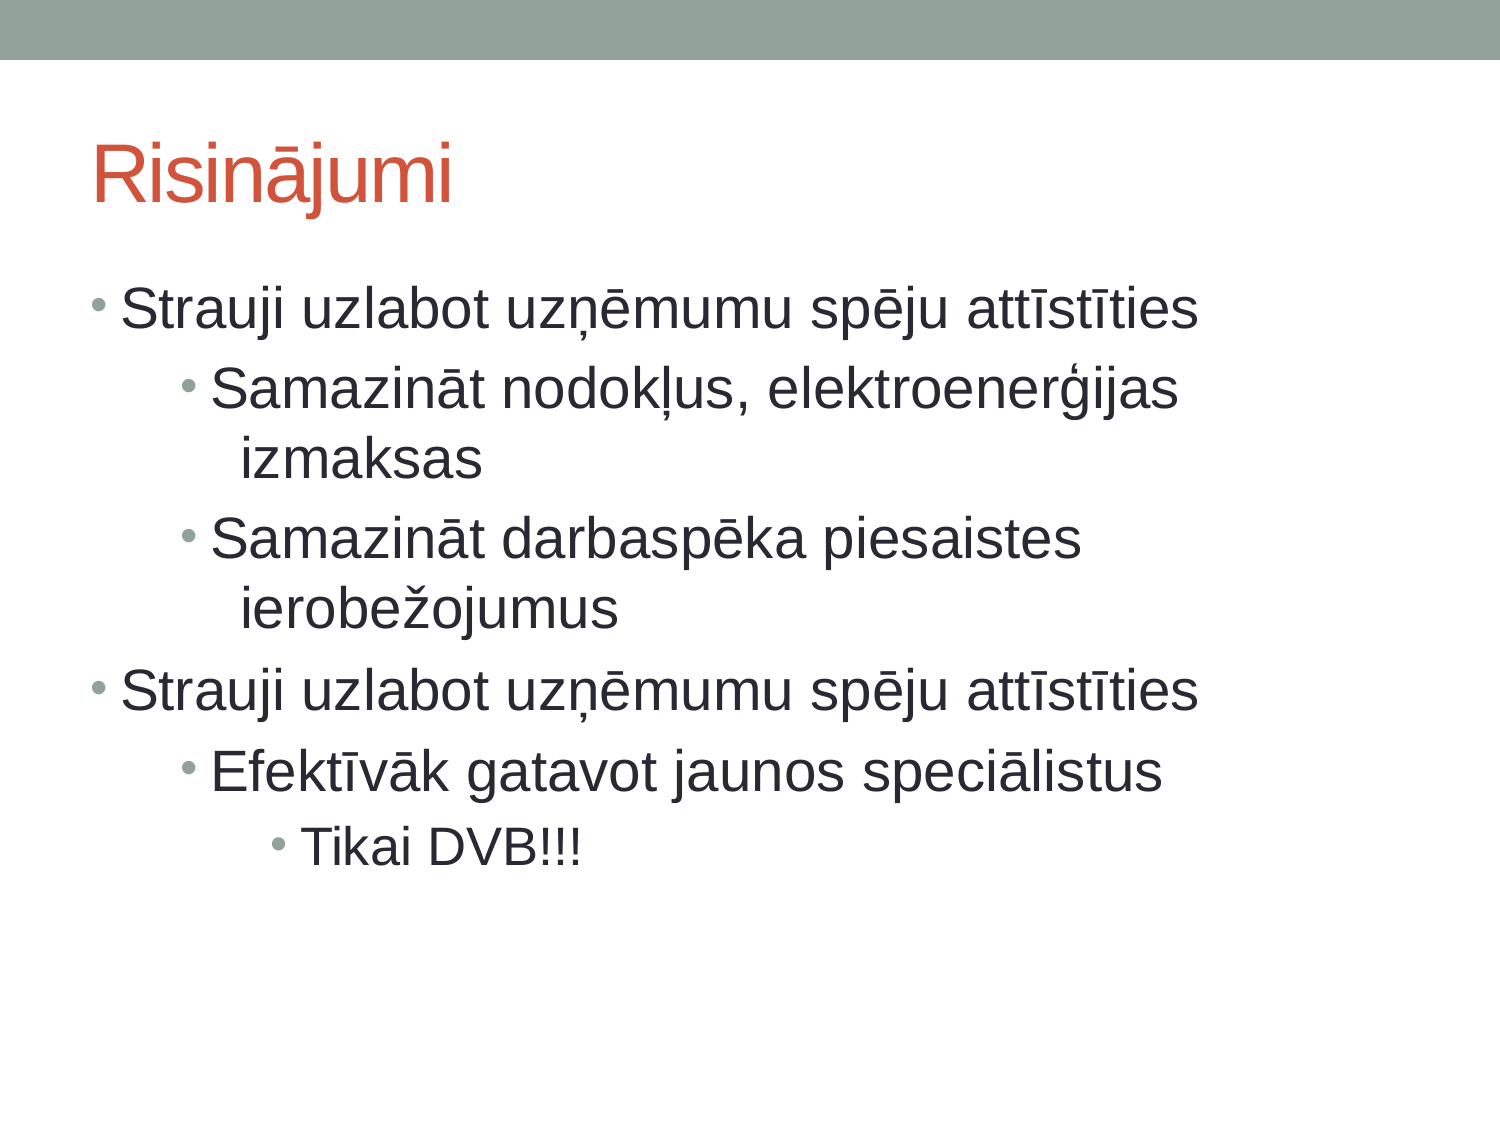

# Risinājumi
Strauji uzlabot uzņēmumu spēju attīstīties
Samazināt nodokļus, elektroenerģijas izmaksas
Samazināt darbaspēka piesaistes ierobežojumus
Strauji uzlabot uzņēmumu spēju attīstīties
Efektīvāk gatavot jaunos speciālistus
Tikai DVB!!!